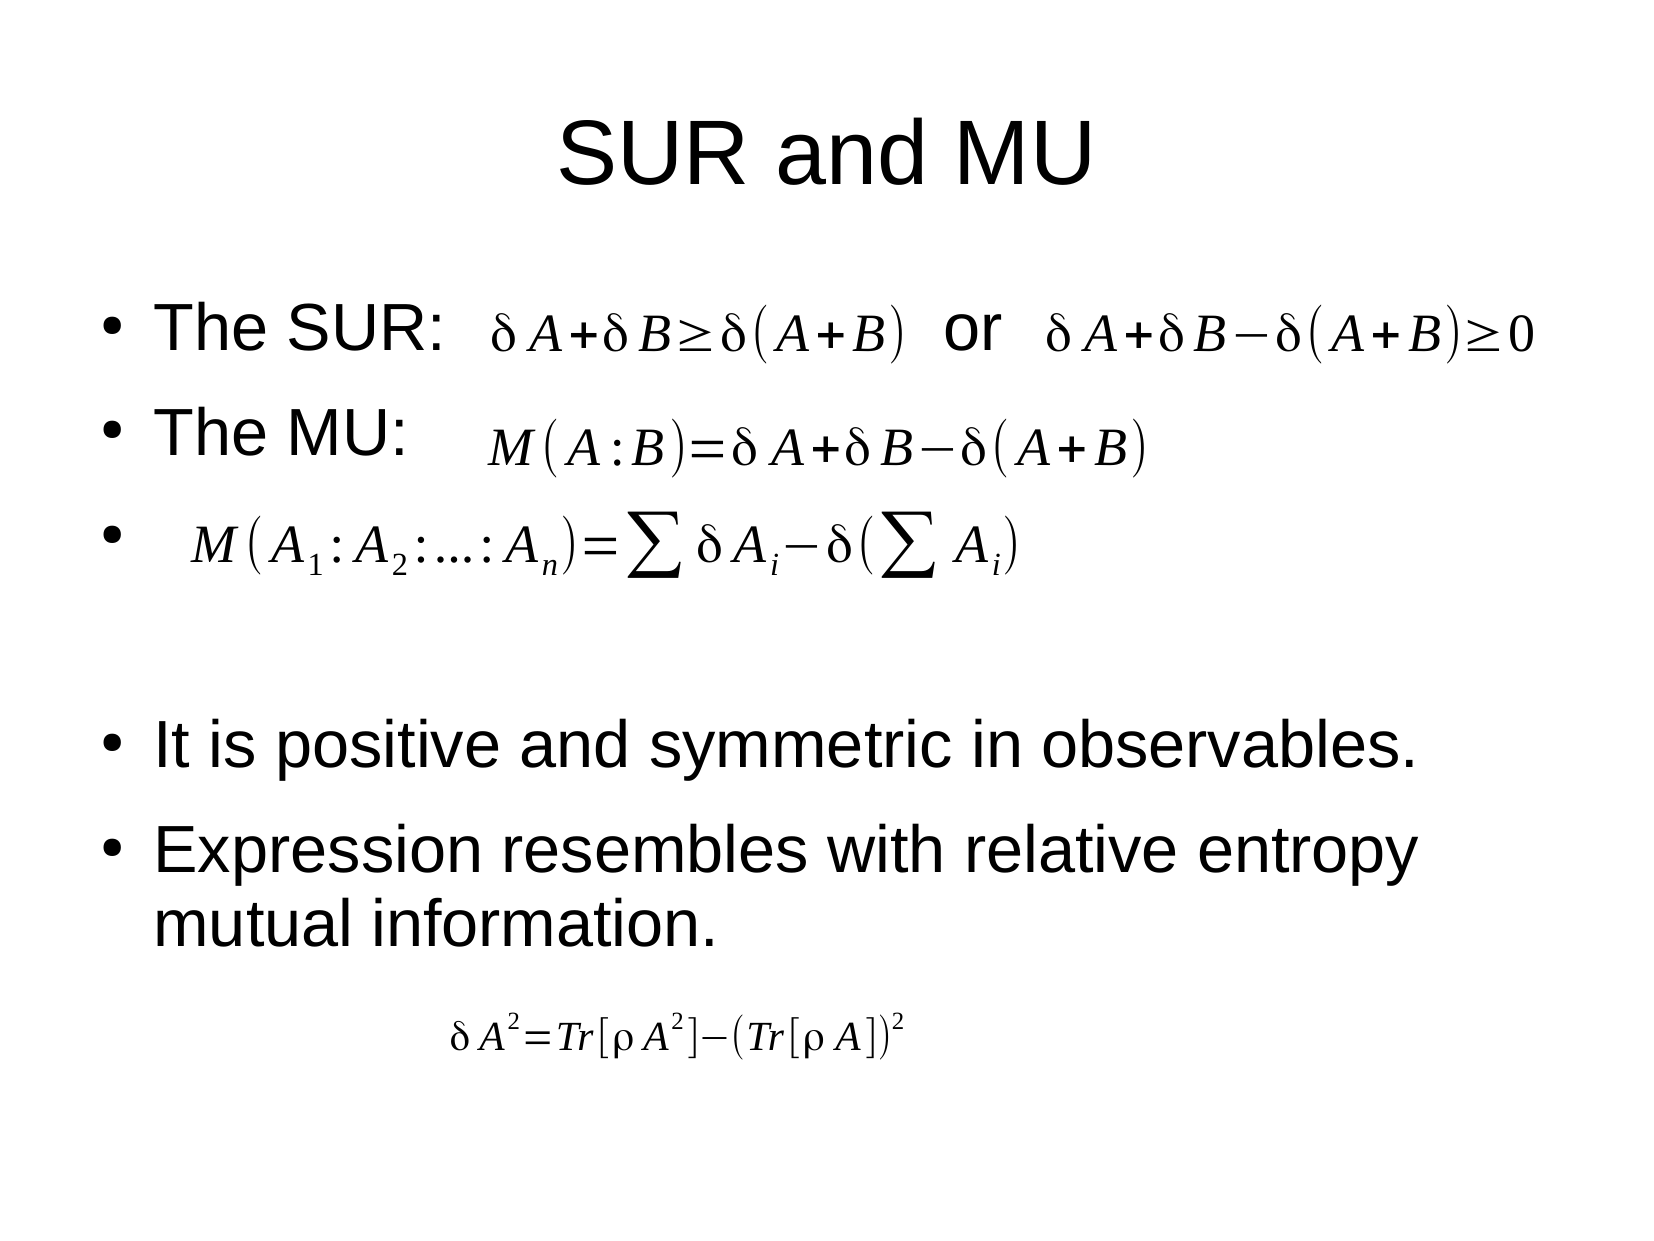

# SUR and MU
The SUR: or
The MU:
It is positive and symmetric in observables.
Expression resembles with relative entropy mutual information.